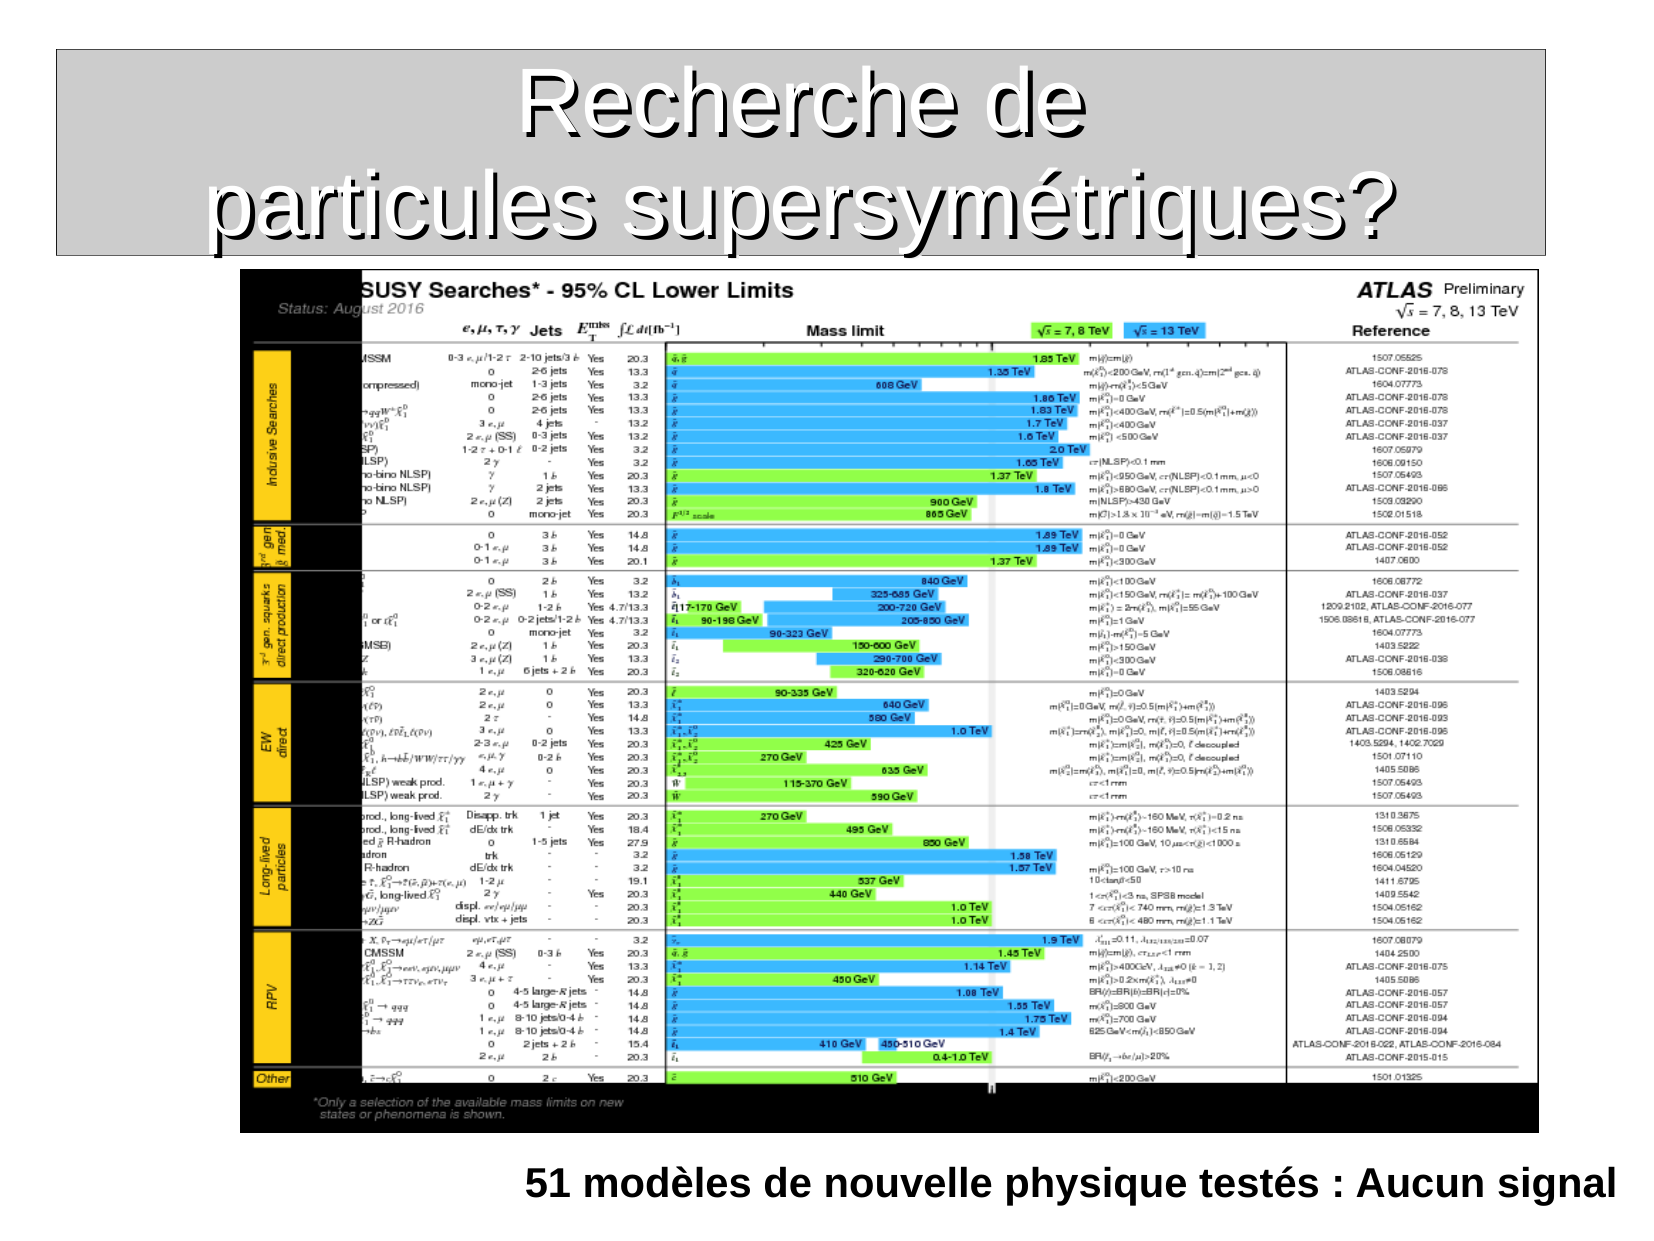

# Recherche de particules supersymétriques?
51 modèles de nouvelle physique testés : Aucun signal